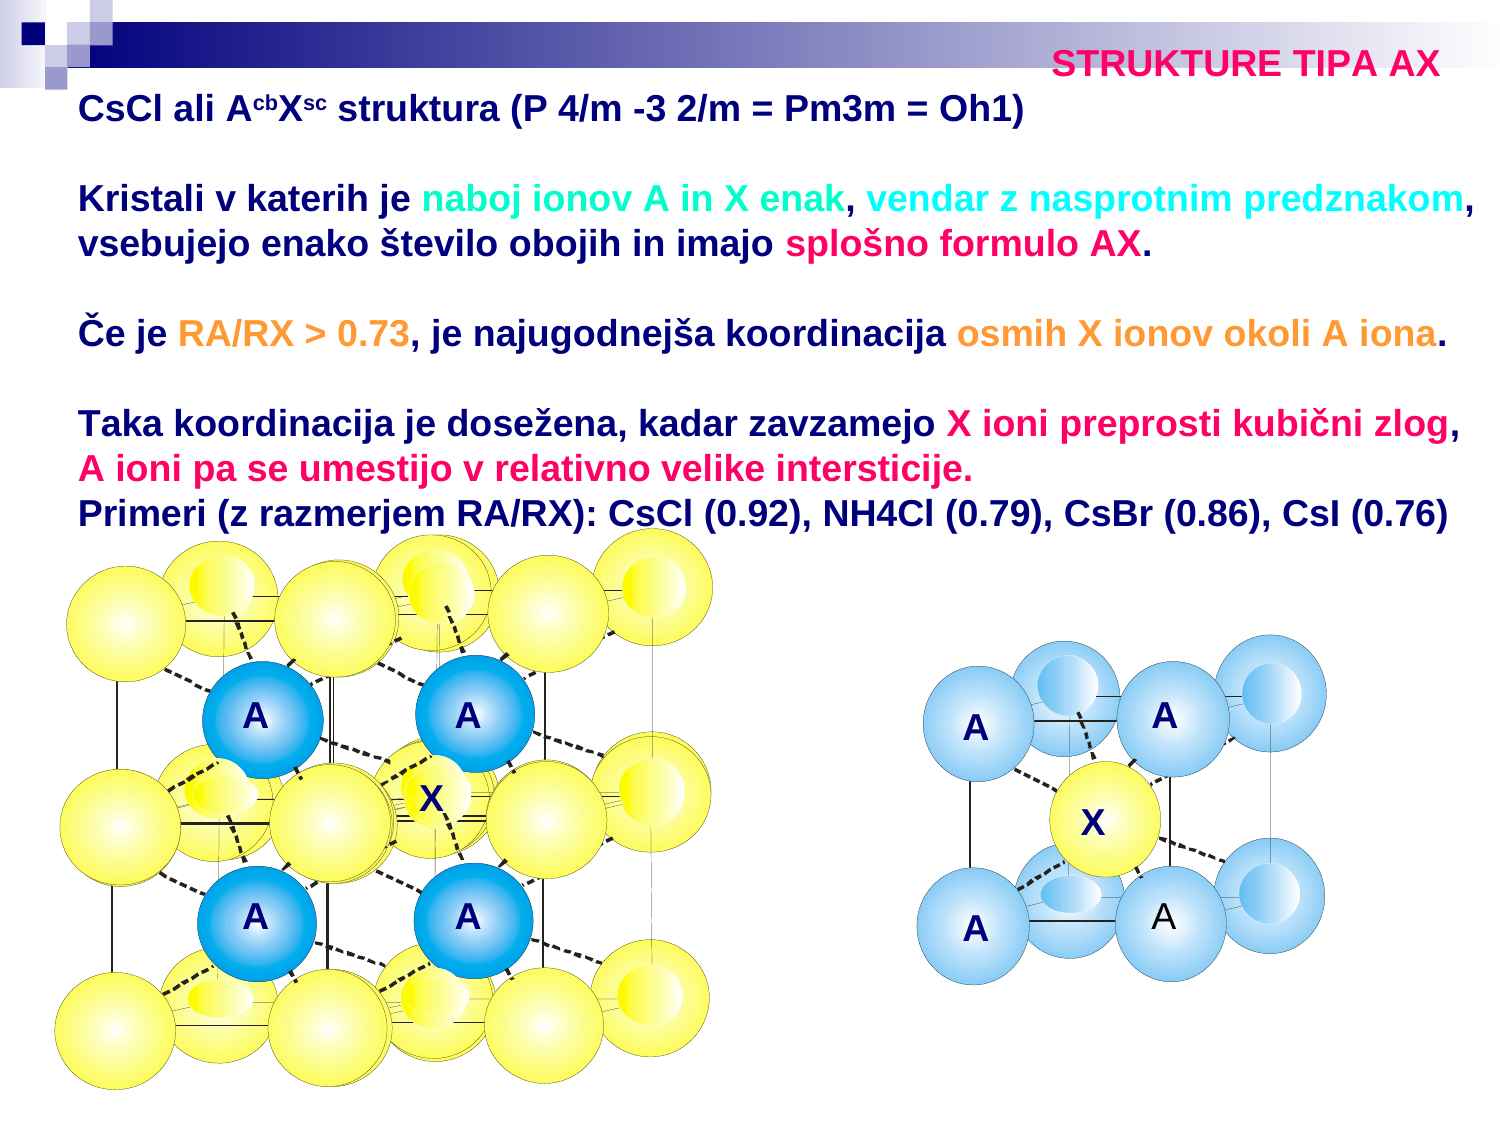

STRUKTURE TIPA AX
CsCl ali AcbXsc struktura (P 4/m -3 2/m = Pm3m = Oh1)
Kristali v katerih je naboj ionov A in X enak, vendar z nasprotnim predznakom,
vsebujejo enako število obojih in imajo splošno formulo AX.
Če je RA/RX > 0.73, je najugodnejša koordinacija osmih X ionov okoli A iona.
Taka koordinacija je dosežena, kadar zavzamejo X ioni preprosti kubični zlog,
A ioni pa se umestijo v relativno velike intersticije.
Primeri (z razmerjem RA/RX): CsCl (0.92), NH4Cl (0.79), CsBr (0.86), CsI (0.76)
A
A
A
A
X
X
A
A
A
A